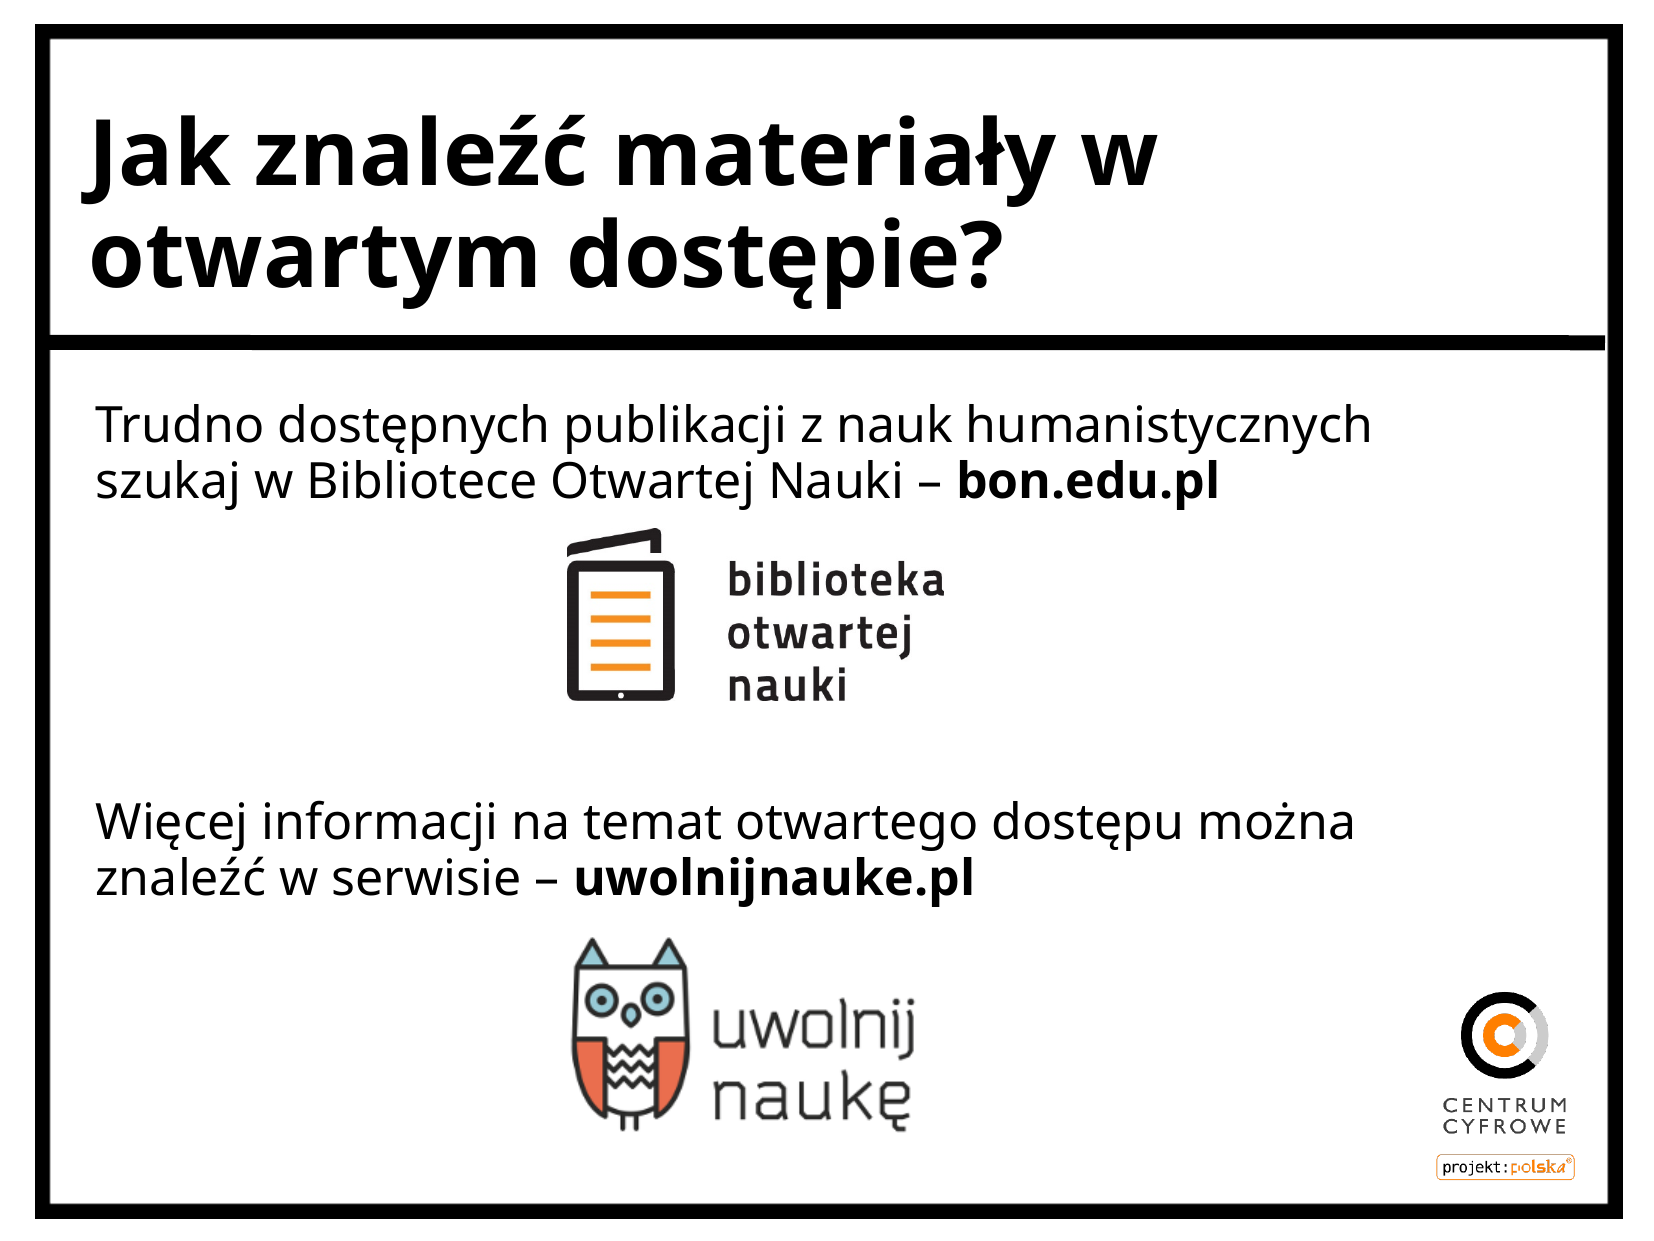

Jak znaleźć materiały w otwartym dostępie?
Trudno dostępnych publikacji z nauk humanistycznych szukaj w Bibliotece Otwartej Nauki – bon.edu.pl
Więcej informacji na temat otwartego dostępu można znaleźć w serwisie – uwolnijnauke.pl